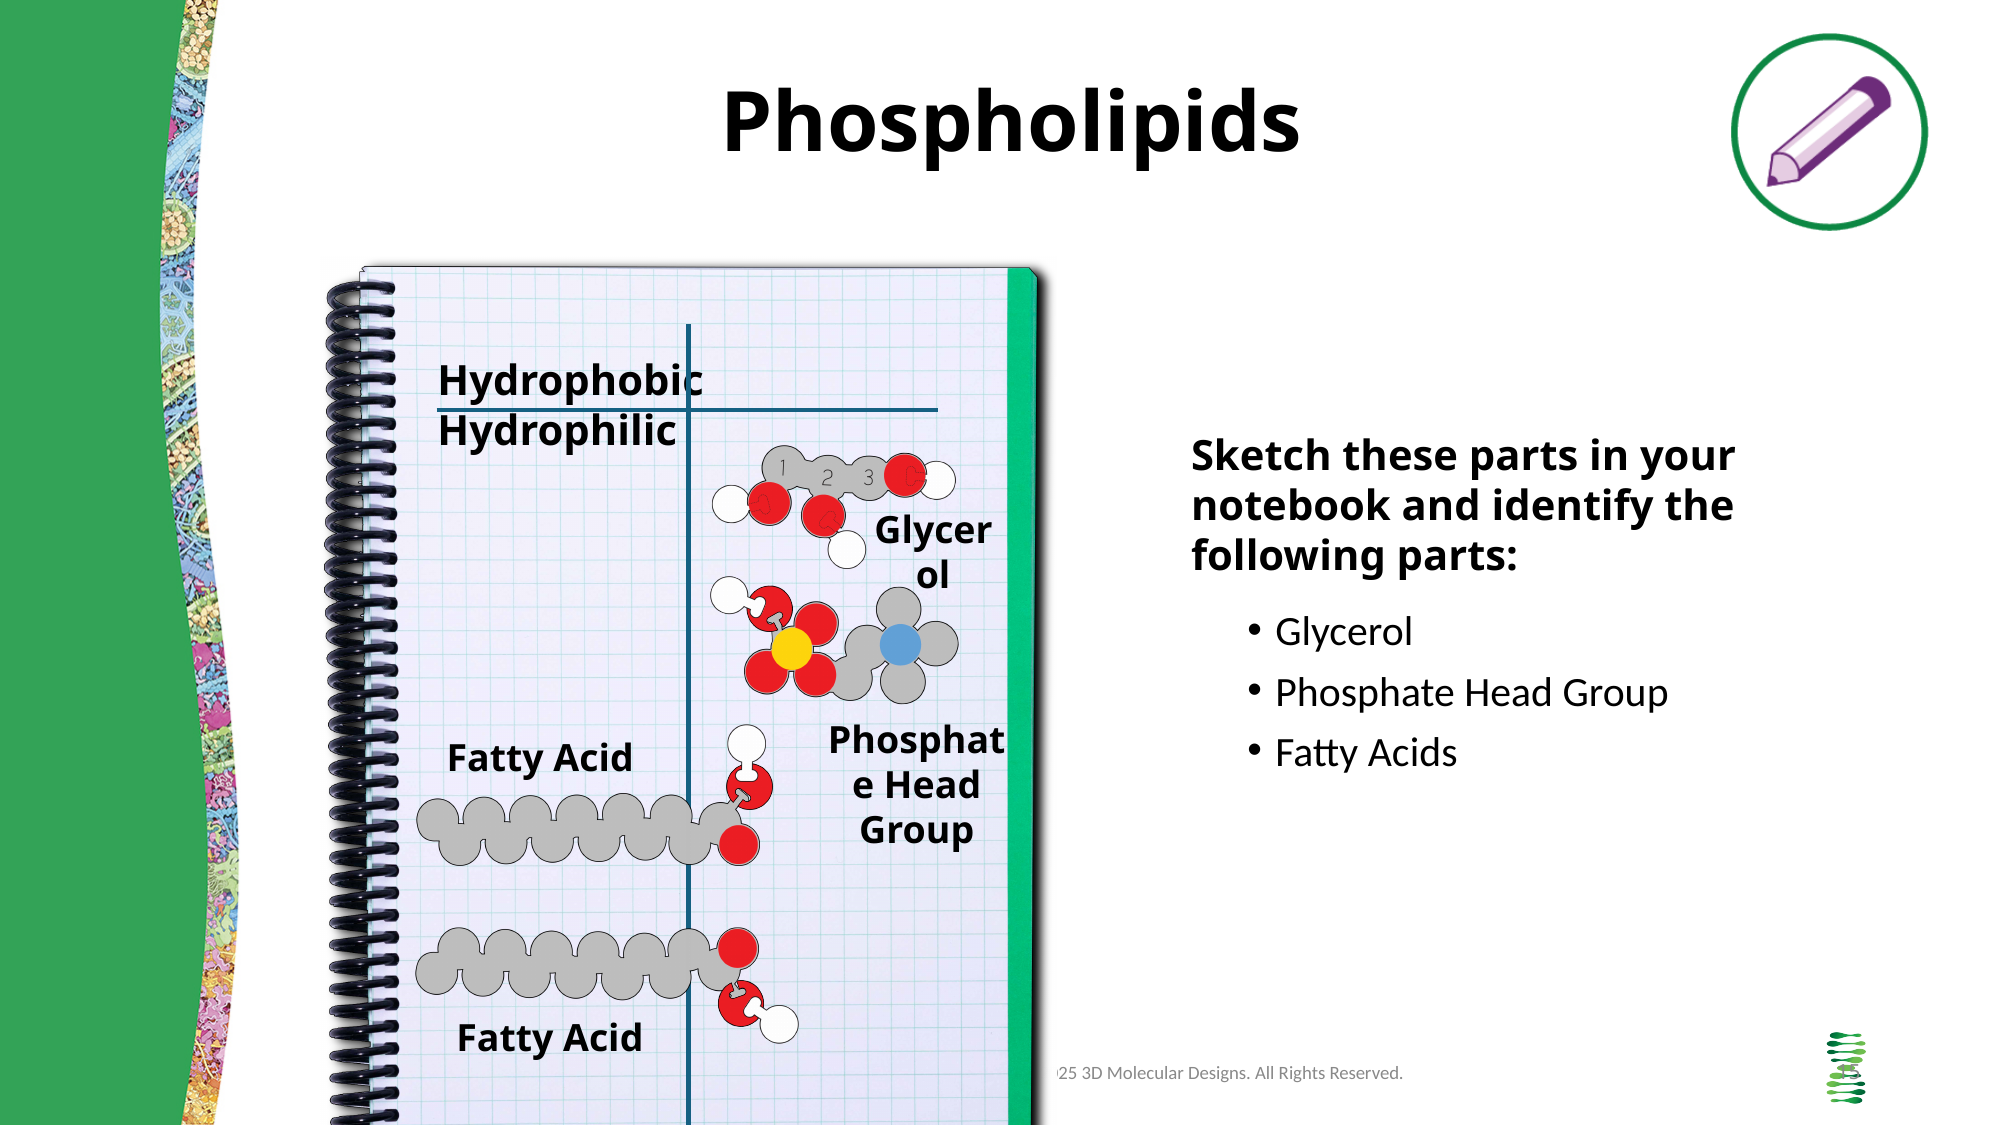

Phospholipids
Hydrophobic Hydrophilic
Sketch these parts in your notebook and identify the following parts:
Glycerol
Phosphate Head Group
Fatty Acids
Glycerol
Phosphate Head
Group
Fatty Acid
Fatty Acid